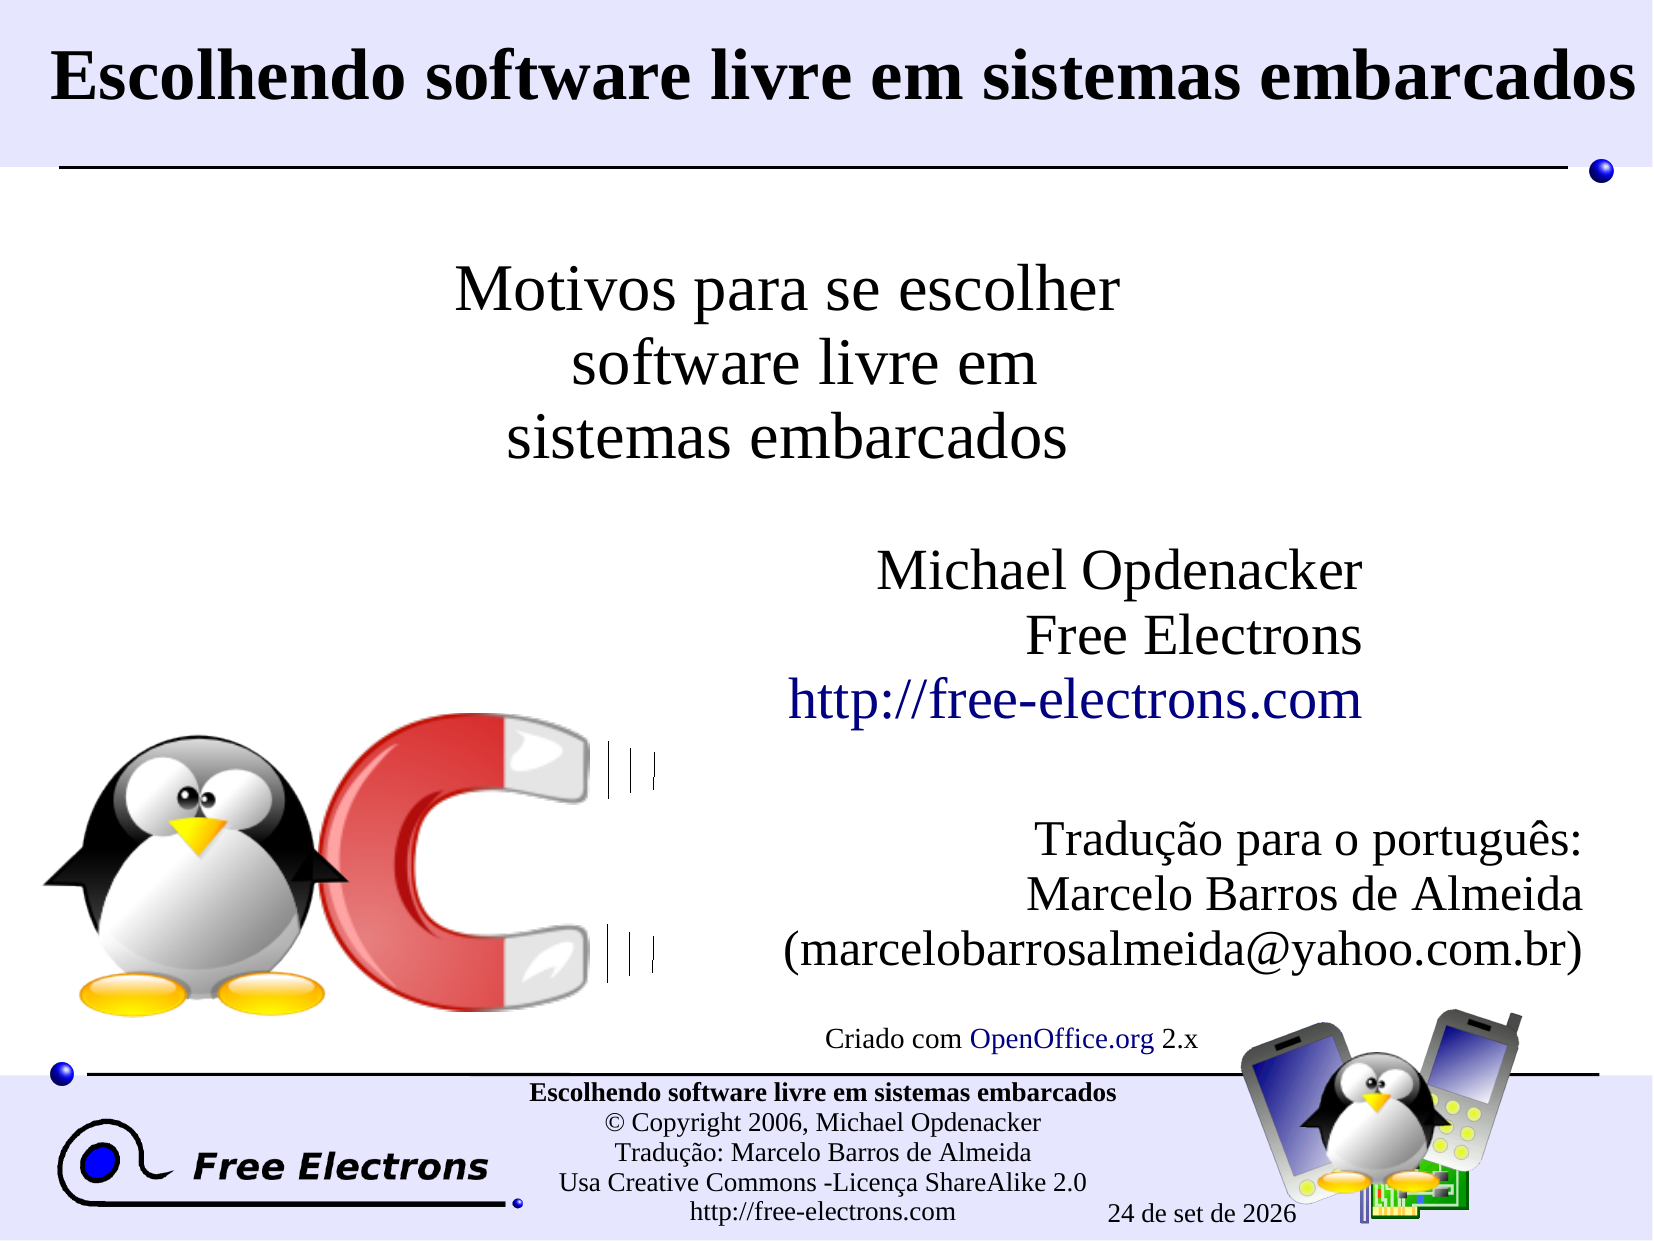

# Escolhendo software livre em sistemas embarcados
Motivos para se escolher
software livre em
sistemas embarcados
Michael Opdenacker
Free Electrons
http://free-electrons.com
Tradução para o português:
Marcelo Barros de Almeida
 (marcelobarrosalmeida@yahoo.com.br)
Criado com OpenOffice.org 2.x